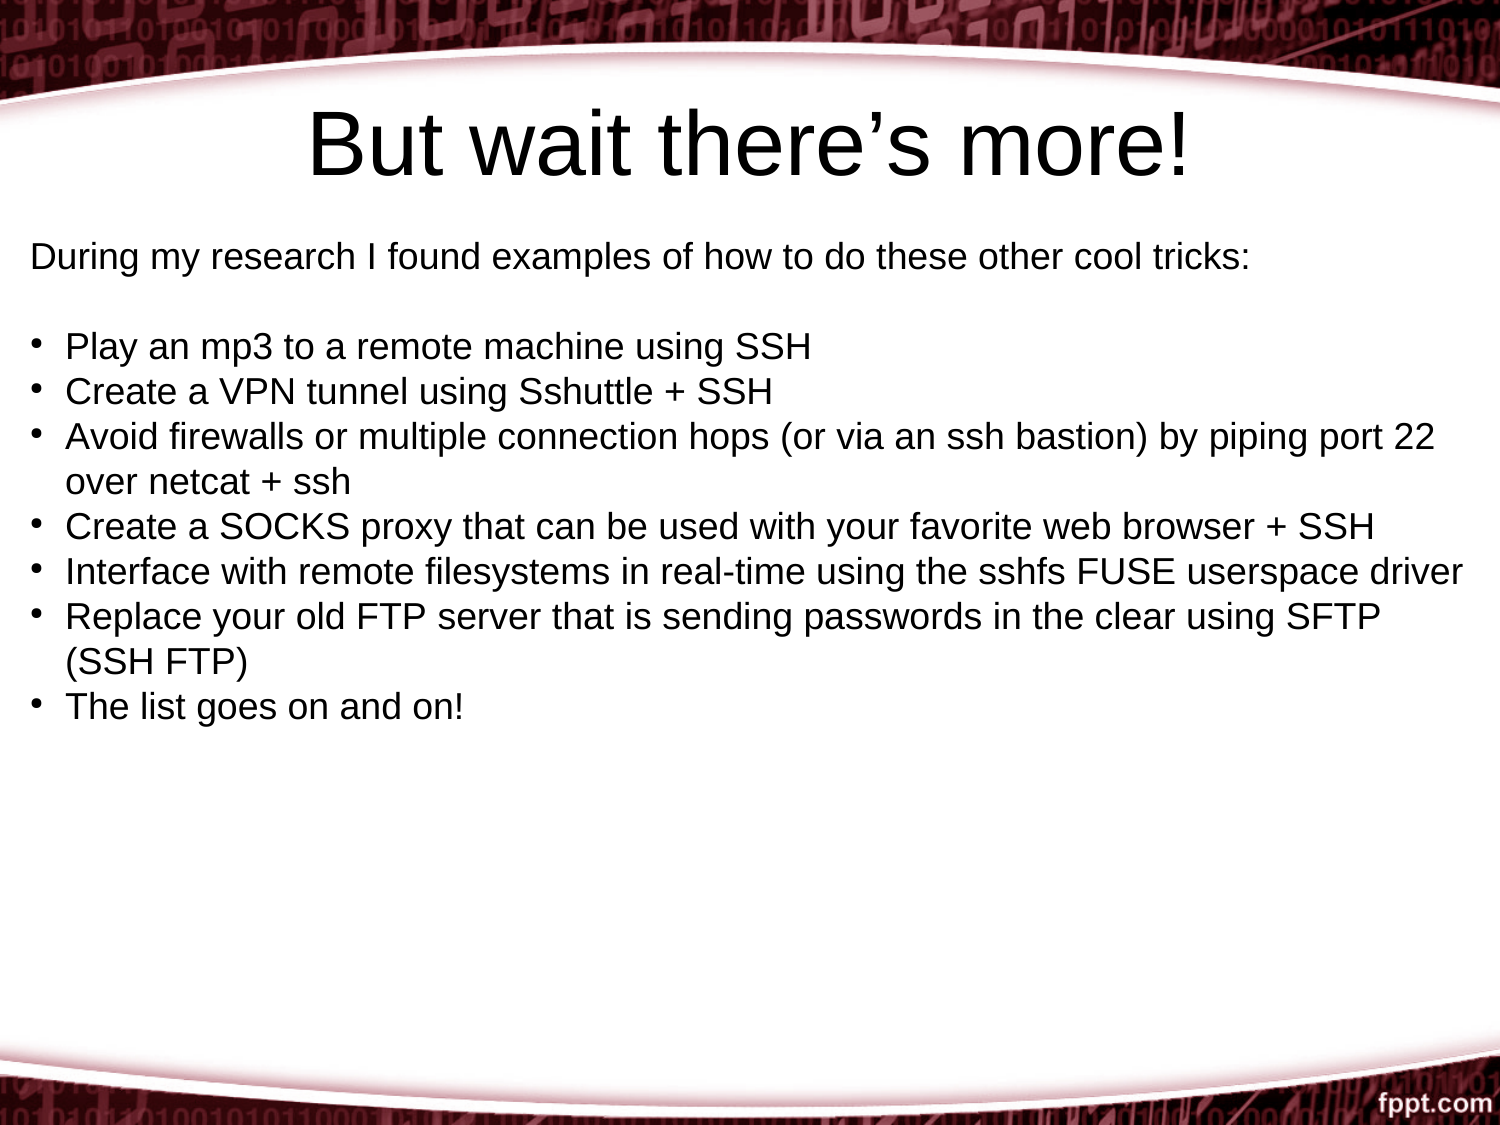

# But wait there’s more!
During my research I found examples of how to do these other cool tricks:
Play an mp3 to a remote machine using SSH
Create a VPN tunnel using Sshuttle + SSH
Avoid firewalls or multiple connection hops (or via an ssh bastion) by piping port 22 over netcat + ssh
Create a SOCKS proxy that can be used with your favorite web browser + SSH
Interface with remote filesystems in real-time using the sshfs FUSE userspace driver
Replace your old FTP server that is sending passwords in the clear using SFTP (SSH FTP)
The list goes on and on!